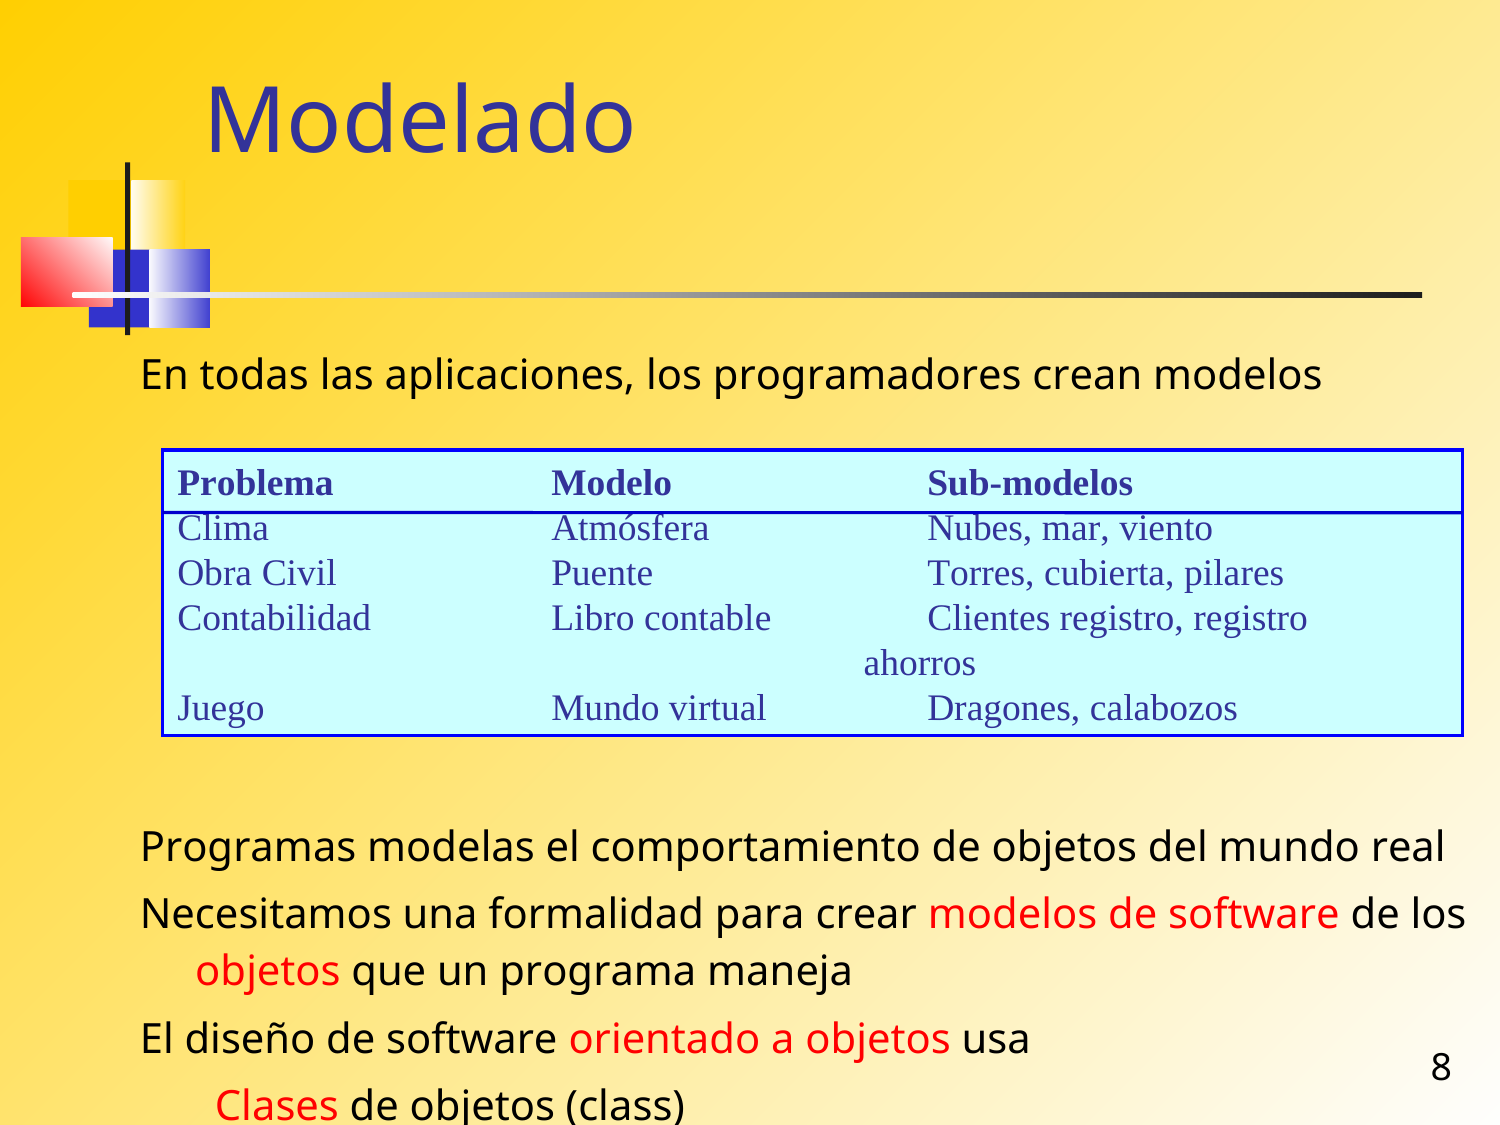

# Modelado
En todas las aplicaciones, los programadores crean modelos
Programas modelas el comportamiento de objetos del mundo real
Necesitamos una formalidad para crear modelos de software de los objetos que un programa maneja
El diseño de software orientado a objetos usa
Clases de objetos (class)
Métodos que manipulan esos objetos
Problema	Modelo		Sub-modelos
Clima	Atmósfera		Nubes, mar, viento
Obra Civil	Puente		Torres, cubierta, pilares
Contabilidad	Libro contable		Clientes registro, registro 			ahorros
Juego	Mundo virtual		Dragones, calabozos
8